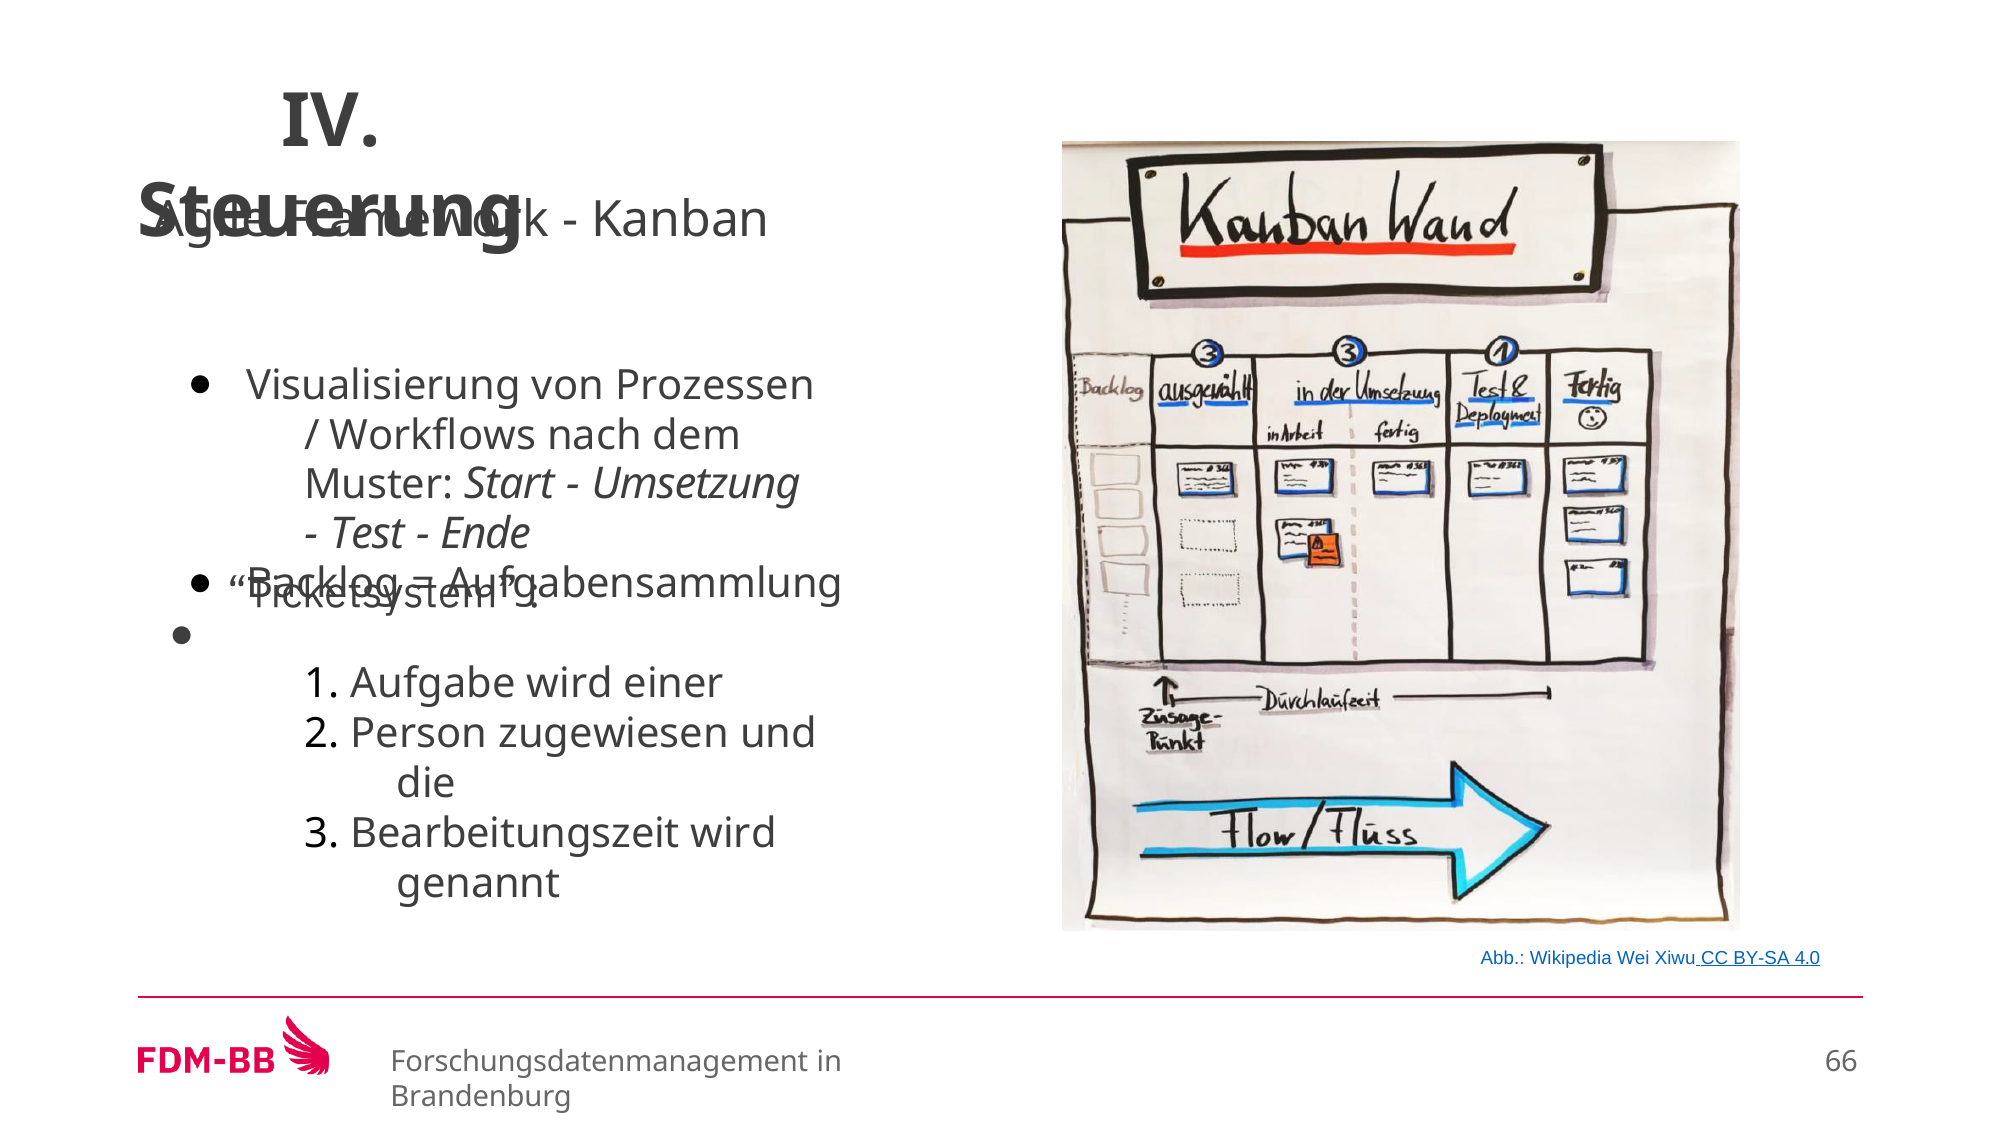

# IV. Steuerung
Agile Framework - Kanban
Visualisierung von Prozessen / Workflows nach dem Muster: Start - Umsetzung - Test - Ende
Backlog = Aufgabensammlung
●
Aufgabe wird einer
Person zugewiesen und die
Bearbeitungszeit wird genannt
Abb.: Wikipedia Wei Xiwu CC BY-SA 4.0
Forschungsdatenmanagement in Brandenburg
66